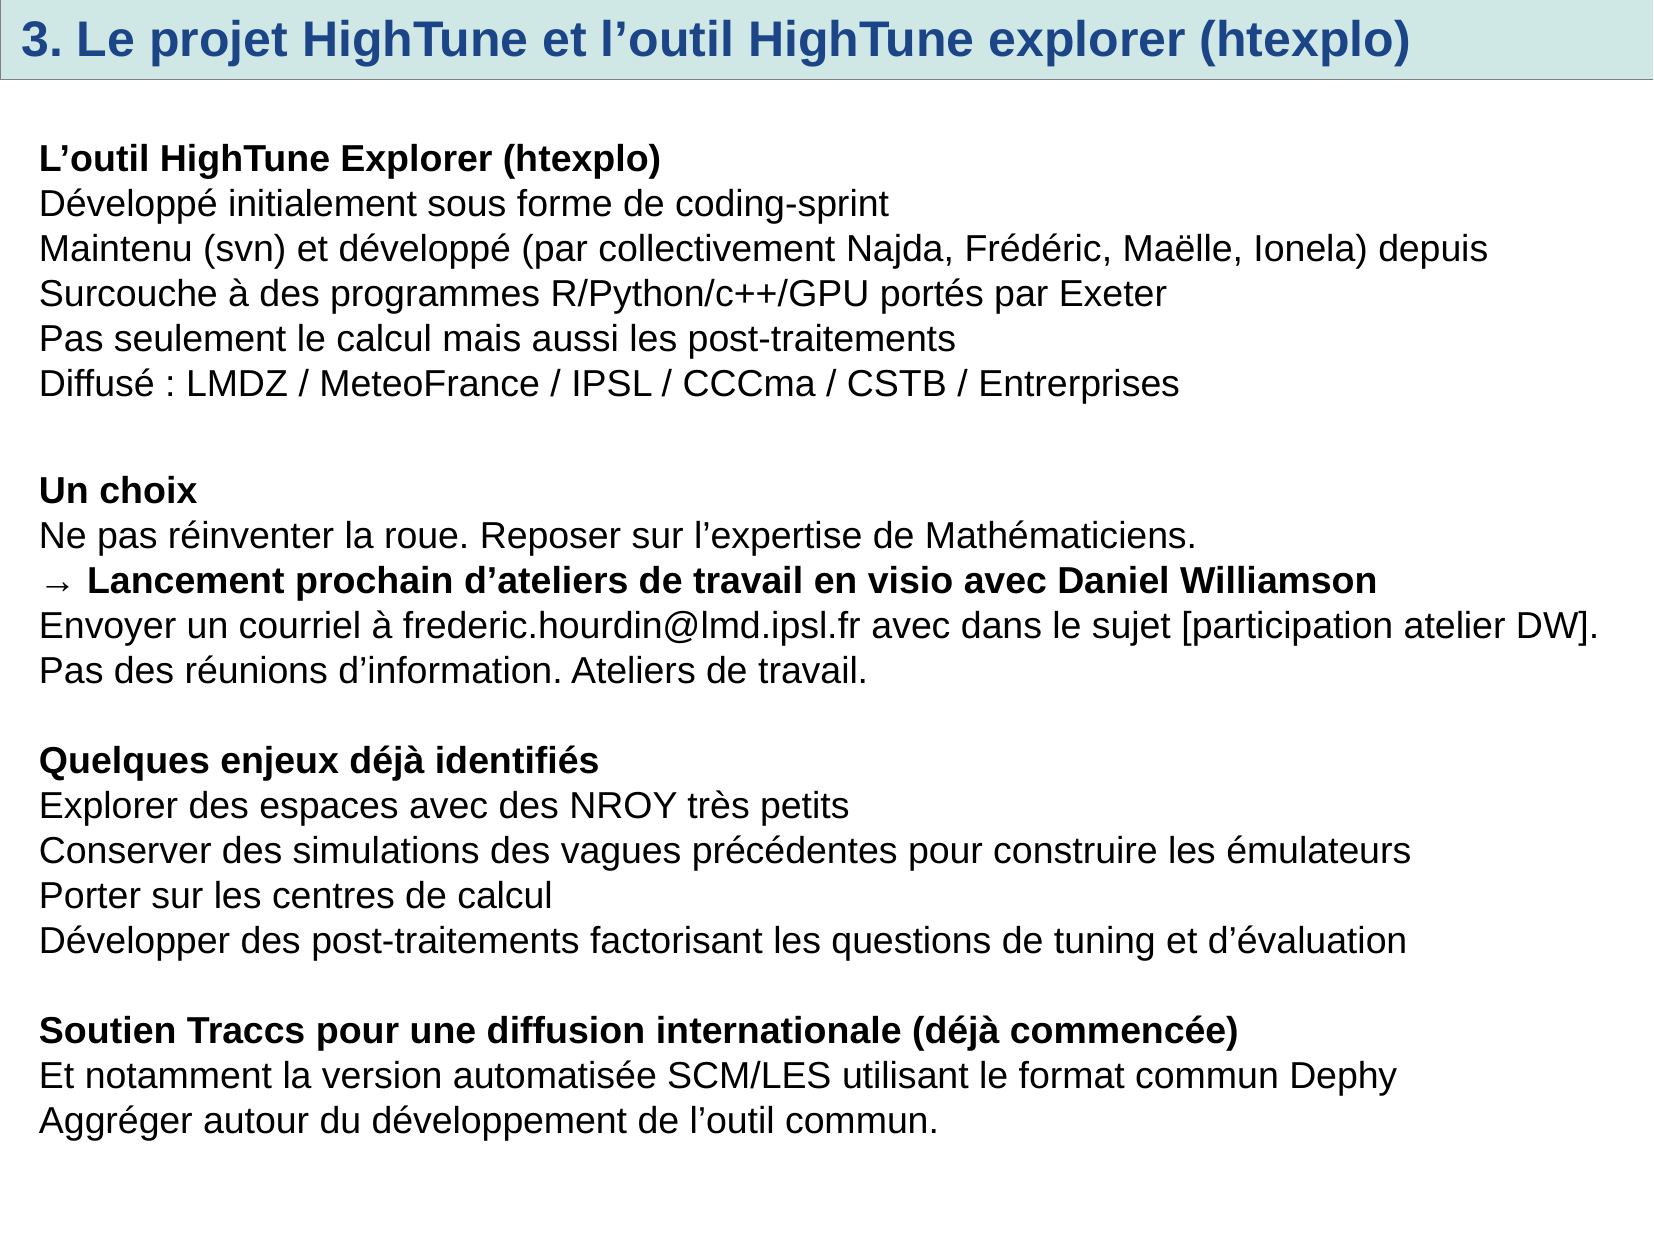

3. Le projet HighTune et l’outil HighTune explorer (htexplo)
L’outil HighTune Explorer (htexplo)
Développé initialement sous forme de coding-sprint
Maintenu (svn) et développé (par collectivement Najda, Frédéric, Maëlle, Ionela) depuis
Surcouche à des programmes R/Python/c++/GPU portés par Exeter
Pas seulement le calcul mais aussi les post-traitements
Diffusé : LMDZ / MeteoFrance / IPSL / CCCma / CSTB / Entrerprises
Un choix
Ne pas réinventer la roue. Reposer sur l’expertise de Mathématiciens.
→ Lancement prochain d’ateliers de travail en visio avec Daniel Williamson
Envoyer un courriel à frederic.hourdin@lmd.ipsl.fr avec dans le sujet [participation atelier DW]. Pas des réunions d’information. Ateliers de travail.
Quelques enjeux déjà identifiés
Explorer des espaces avec des NROY très petits
Conserver des simulations des vagues précédentes pour construire les émulateurs
Porter sur les centres de calcul
Développer des post-traitements factorisant les questions de tuning et d’évaluation
Soutien Traccs pour une diffusion internationale (déjà commencée)
Et notamment la version automatisée SCM/LES utilisant le format commun Dephy
Aggréger autour du développement de l’outil commun.